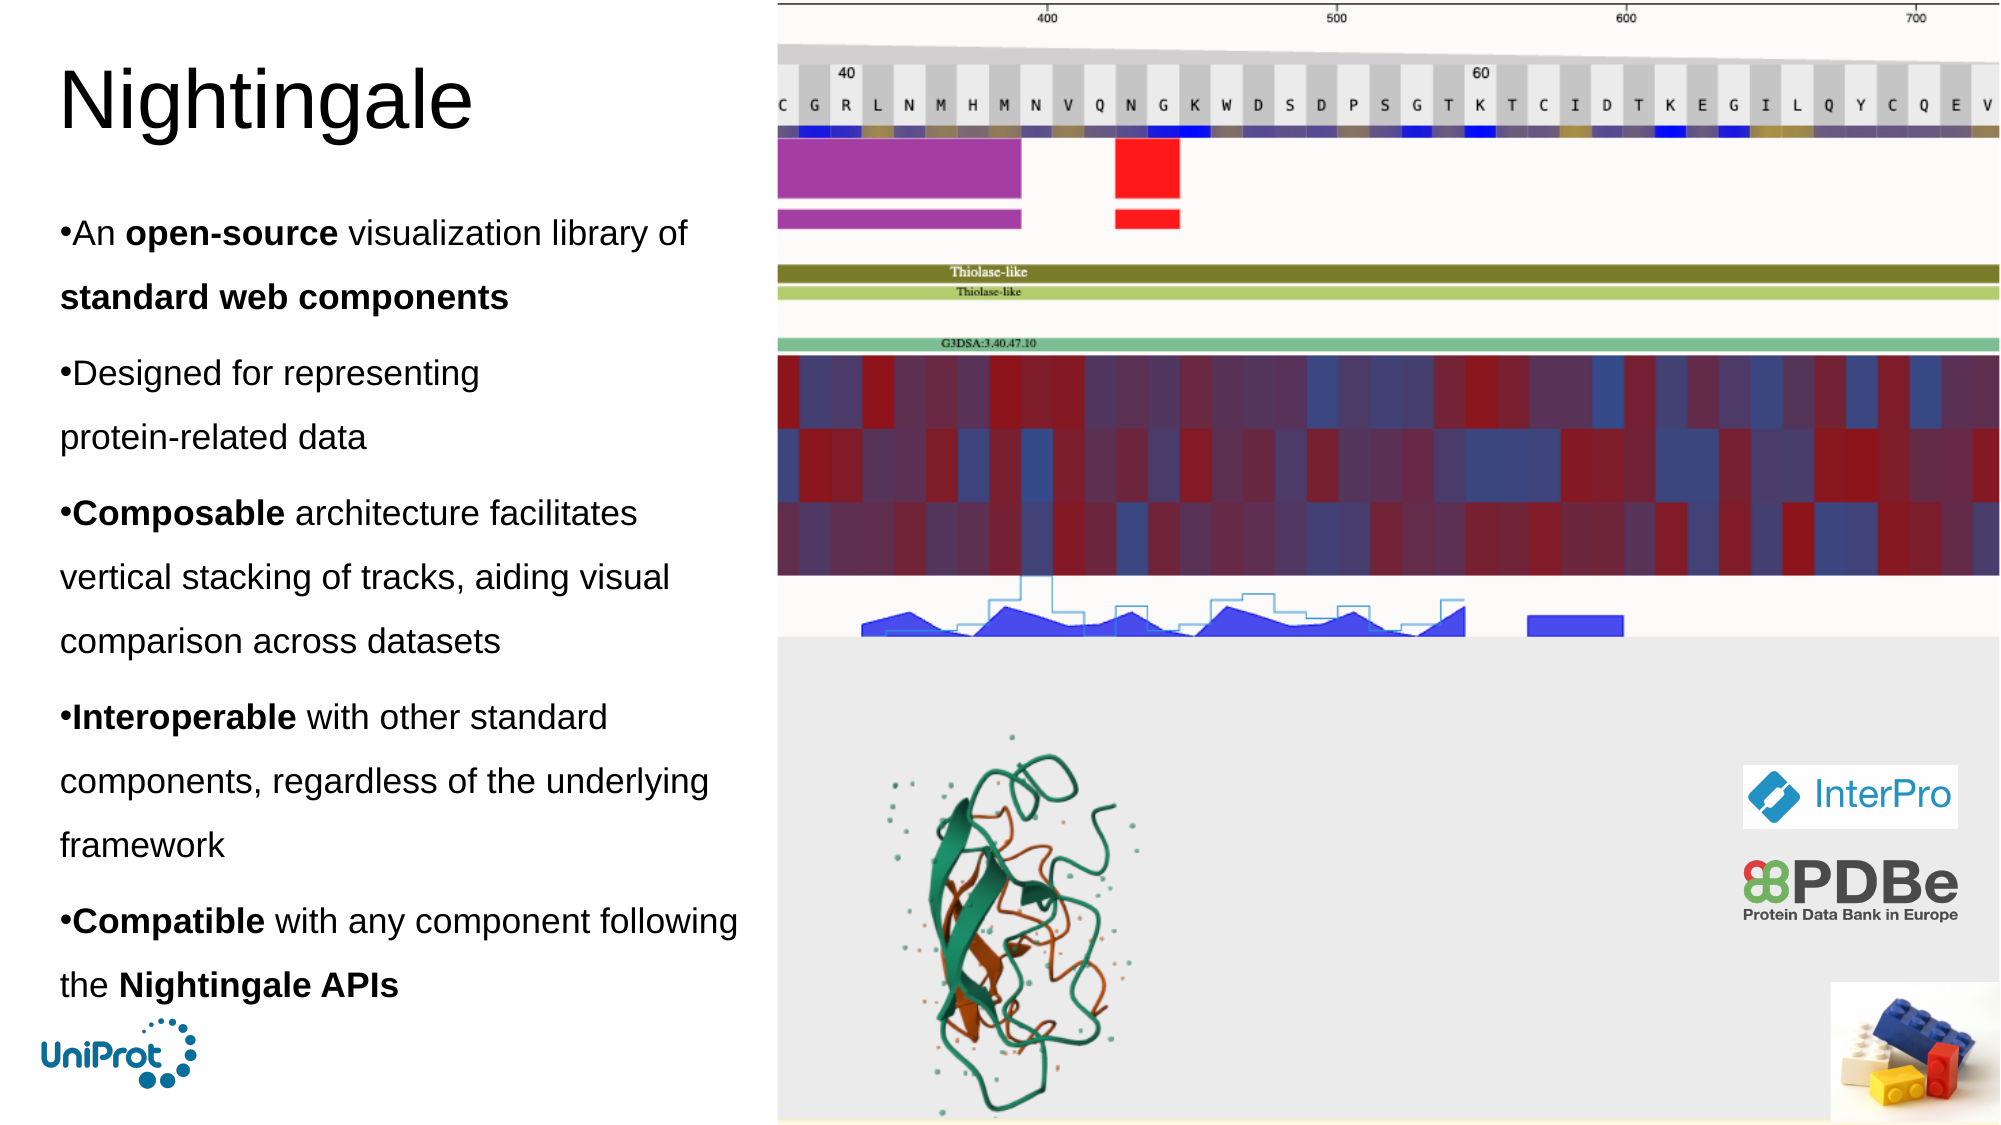

Nightingale
An open-source visualization library of standard web components
Designed for representing
protein-related data
Composable architecture facilitates vertical stacking of tracks, aiding visual comparison across datasets
Interoperable with other standard components, regardless of the underlying framework
Compatible with any component following the Nightingale APIs